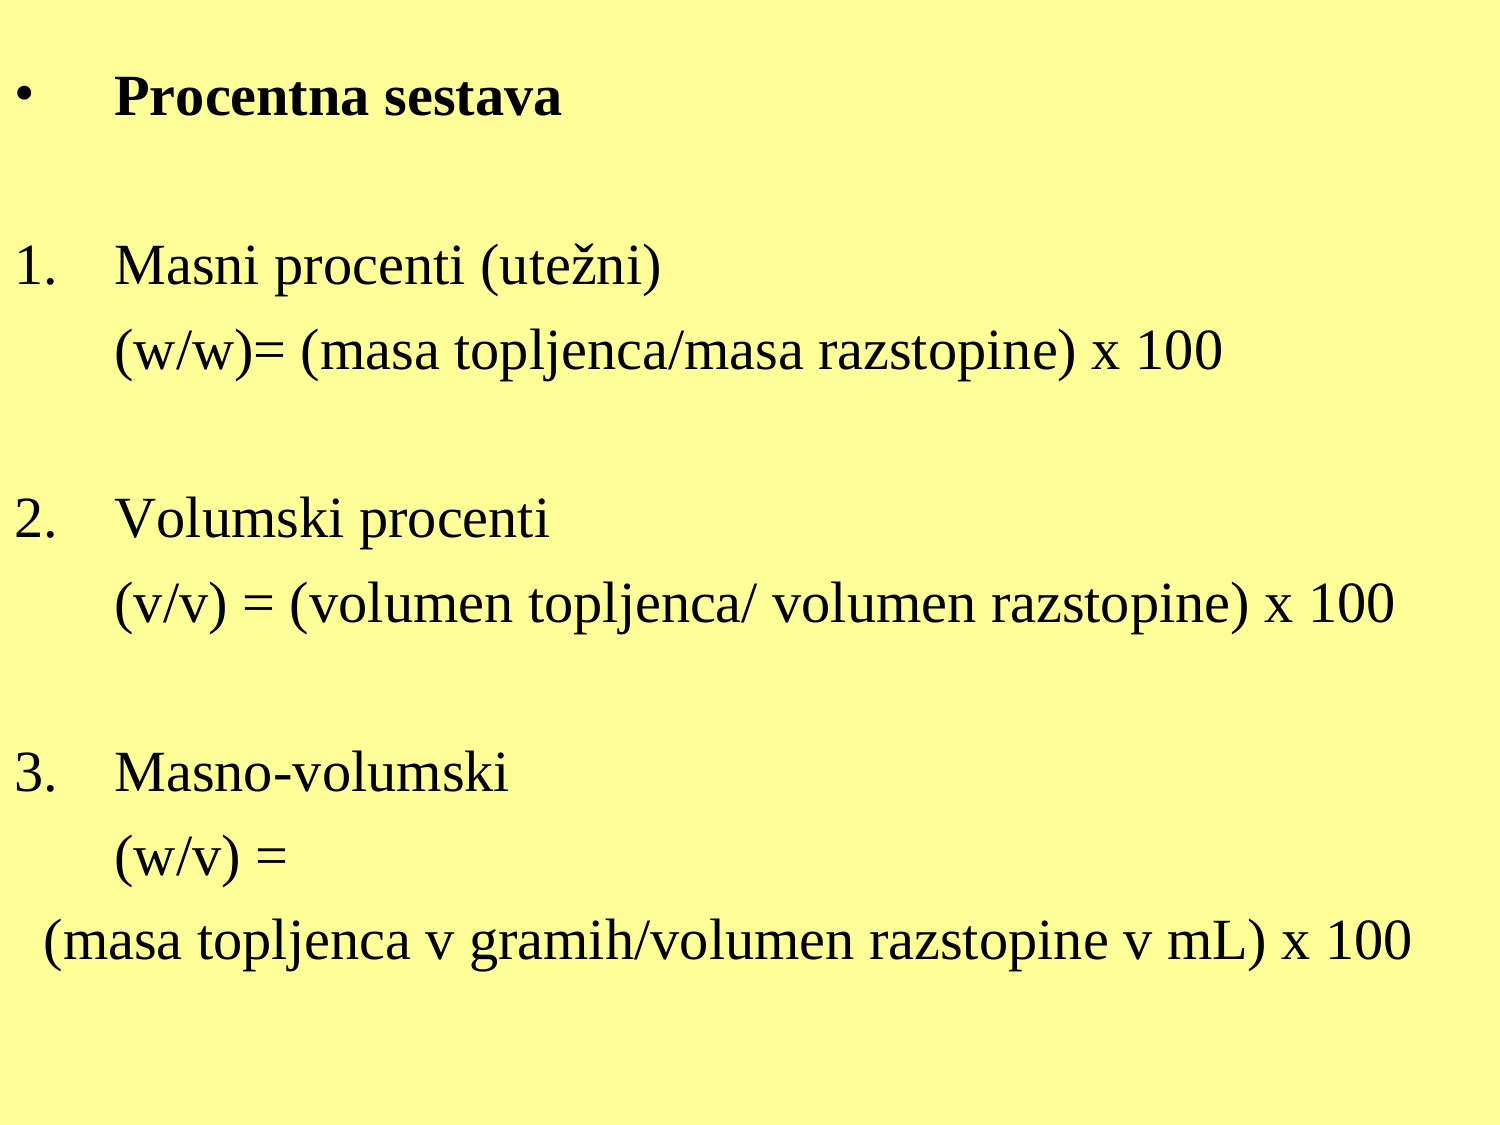

# Procentna sestava
Masni procenti (utežni)
	(w/w)= (masa topljenca/masa razstopine) x 100
Volumski procenti
	(v/v) = (volumen topljenca/ volumen razstopine) x 100
Masno-volumski
	(w/v) =
 (masa topljenca v gramih/volumen razstopine v mL) x 100